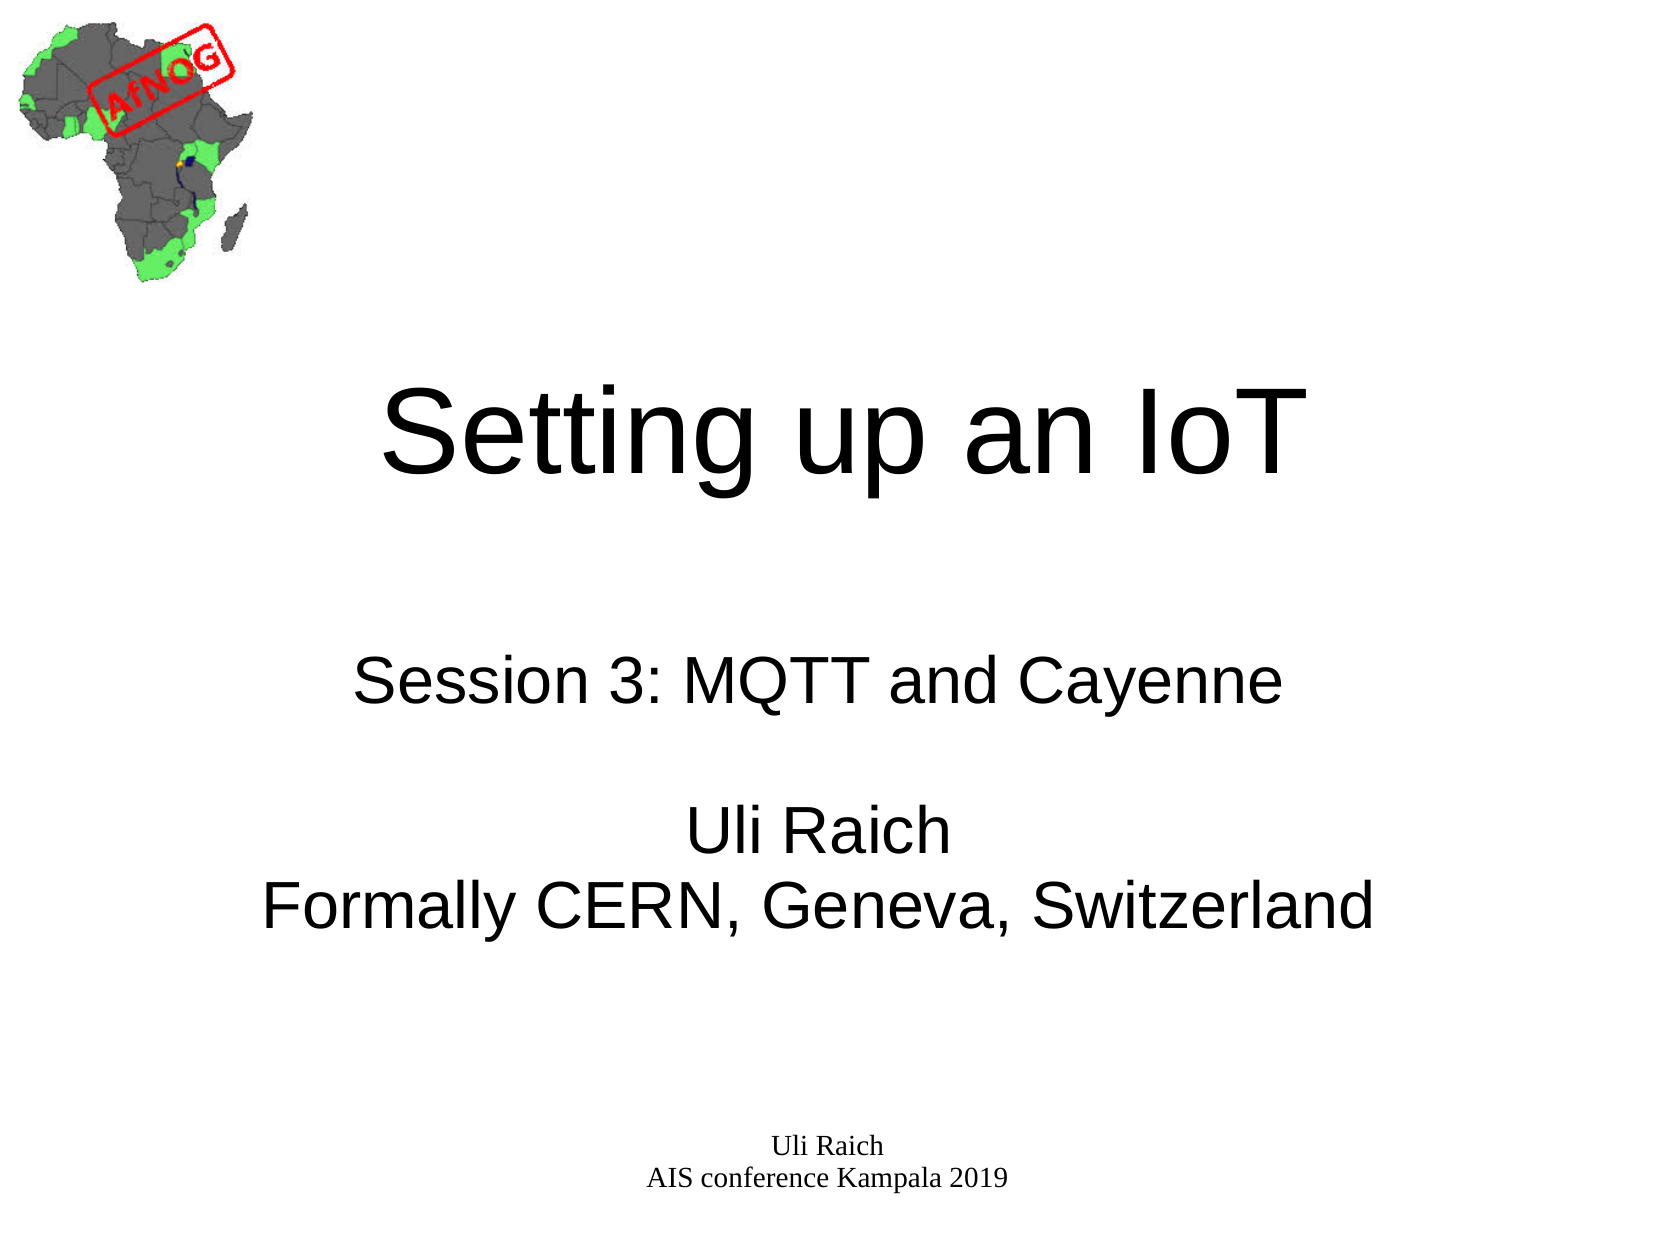

# Setting up an IoT
Session 3: MQTT and Cayenne
Uli Raich
Formally CERN, Geneva, Switzerland